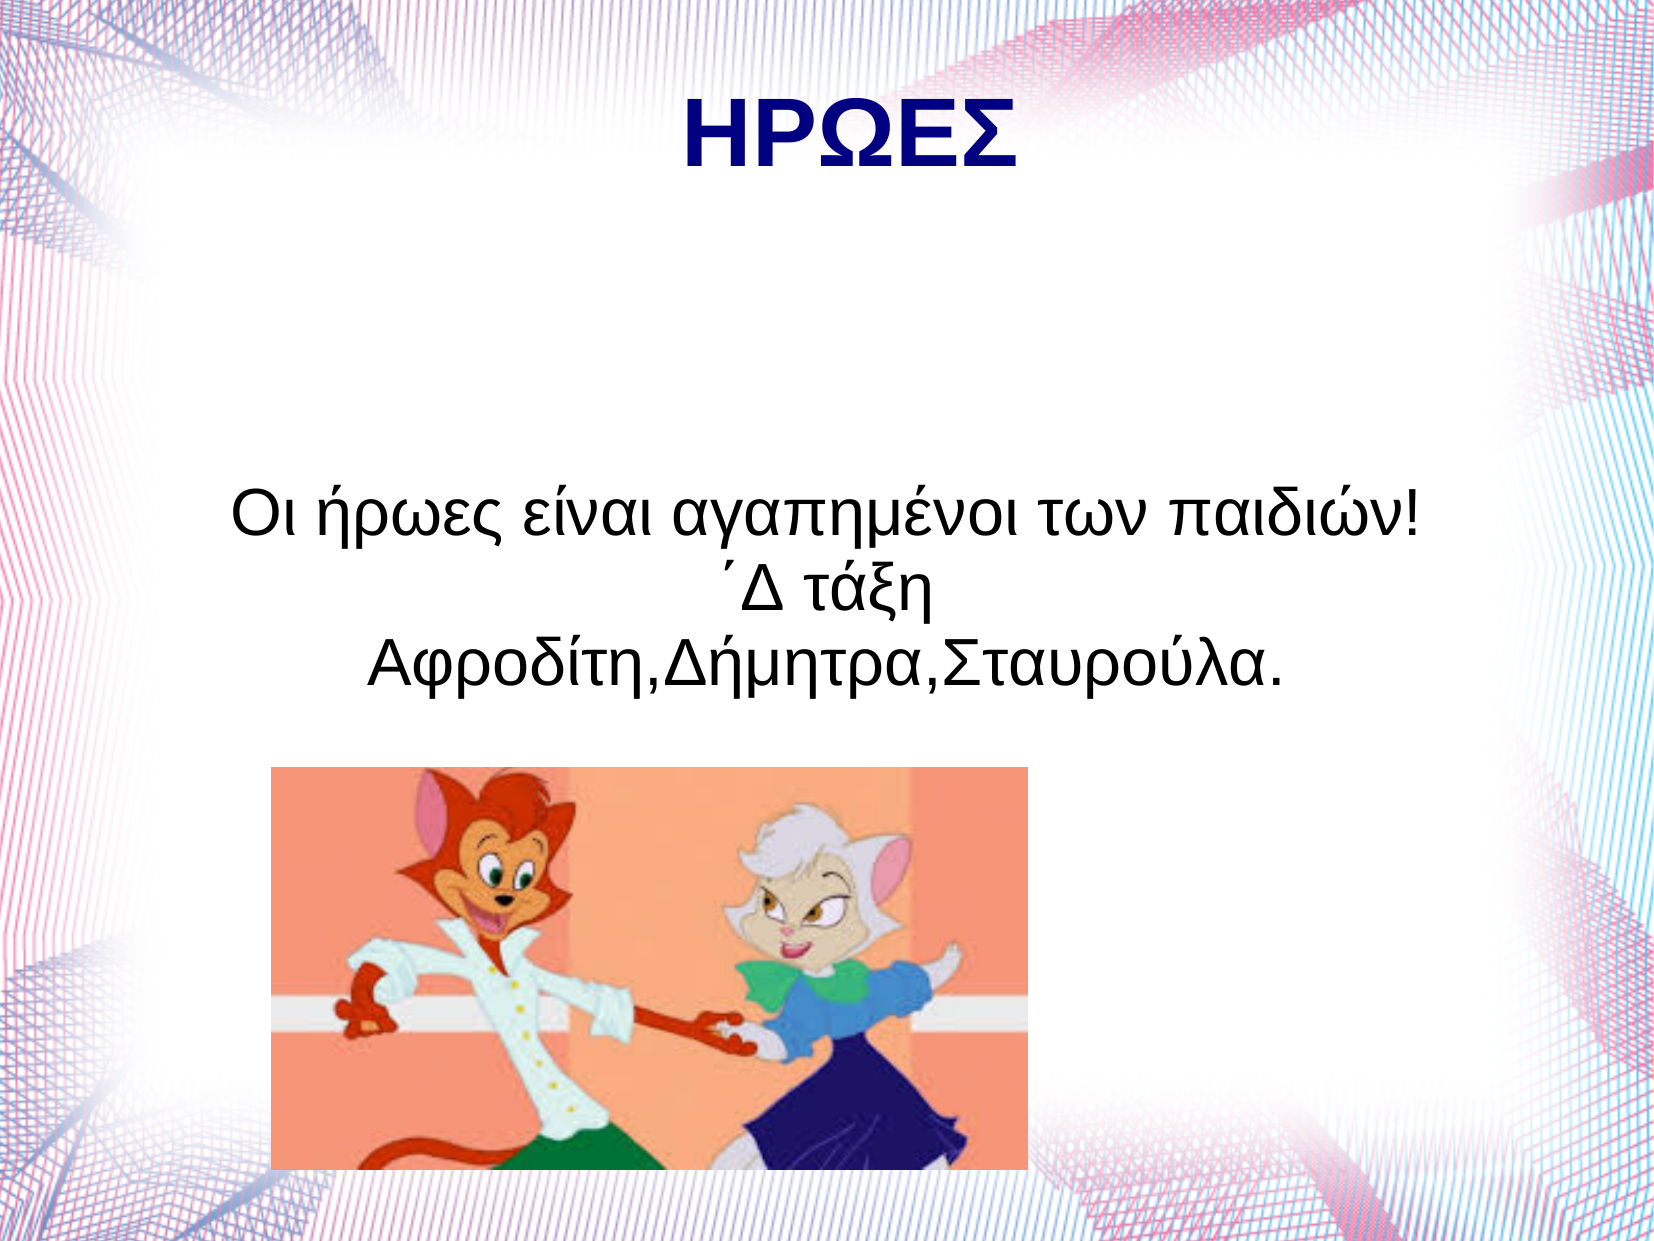

# ΗΡΩΕΣ
Οι ήρωες είναι αγαπημένοι των παιδιών!
΄Δ τάξη
Αφροδίτη,Δήμητρα,Σταυρούλα.